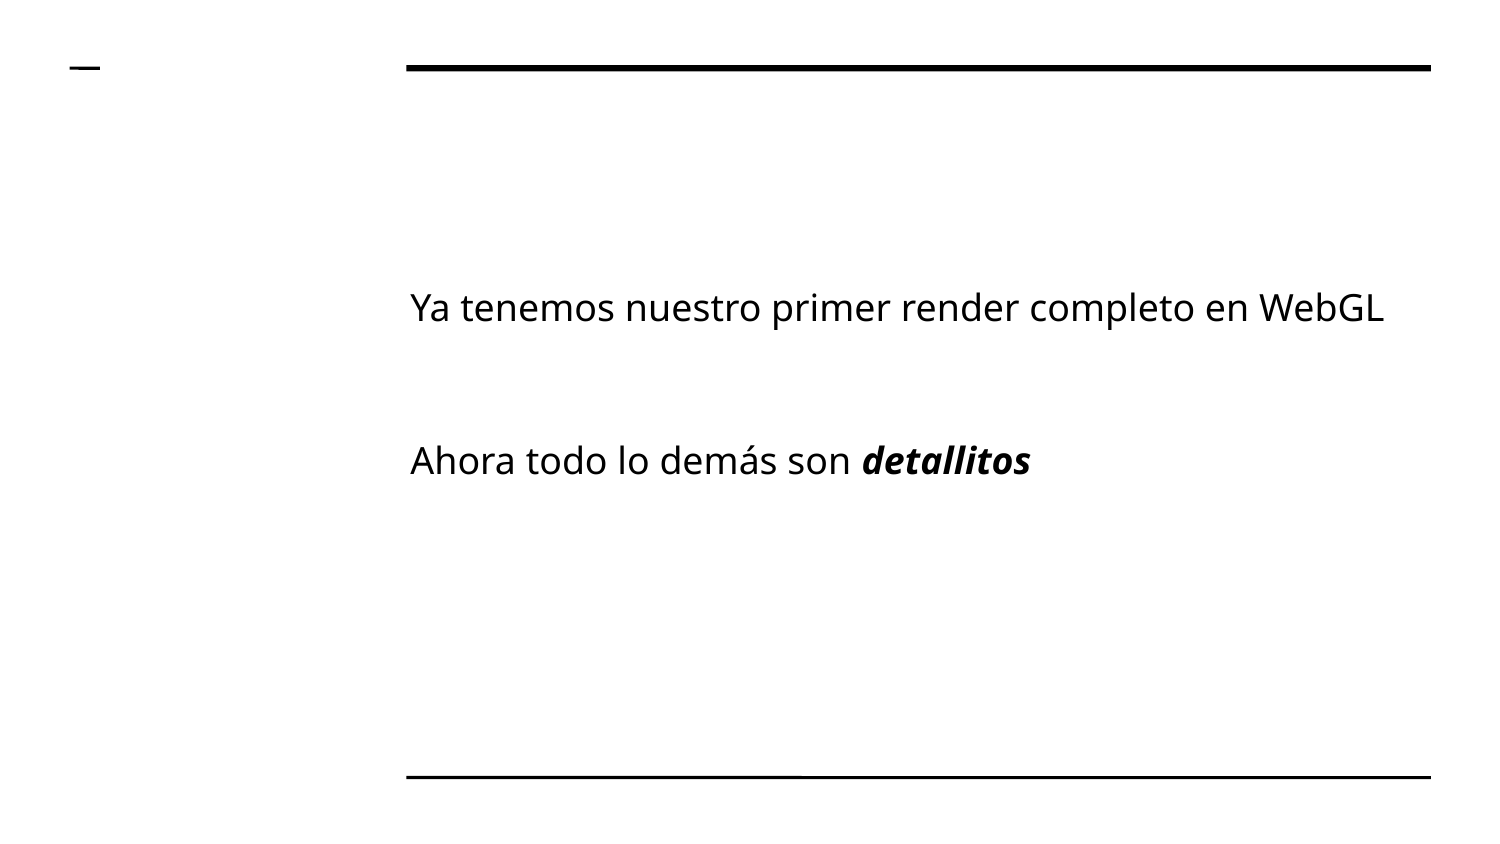

#
Ya tenemos nuestro primer render completo en WebGL
Ahora todo lo demás son detallitos